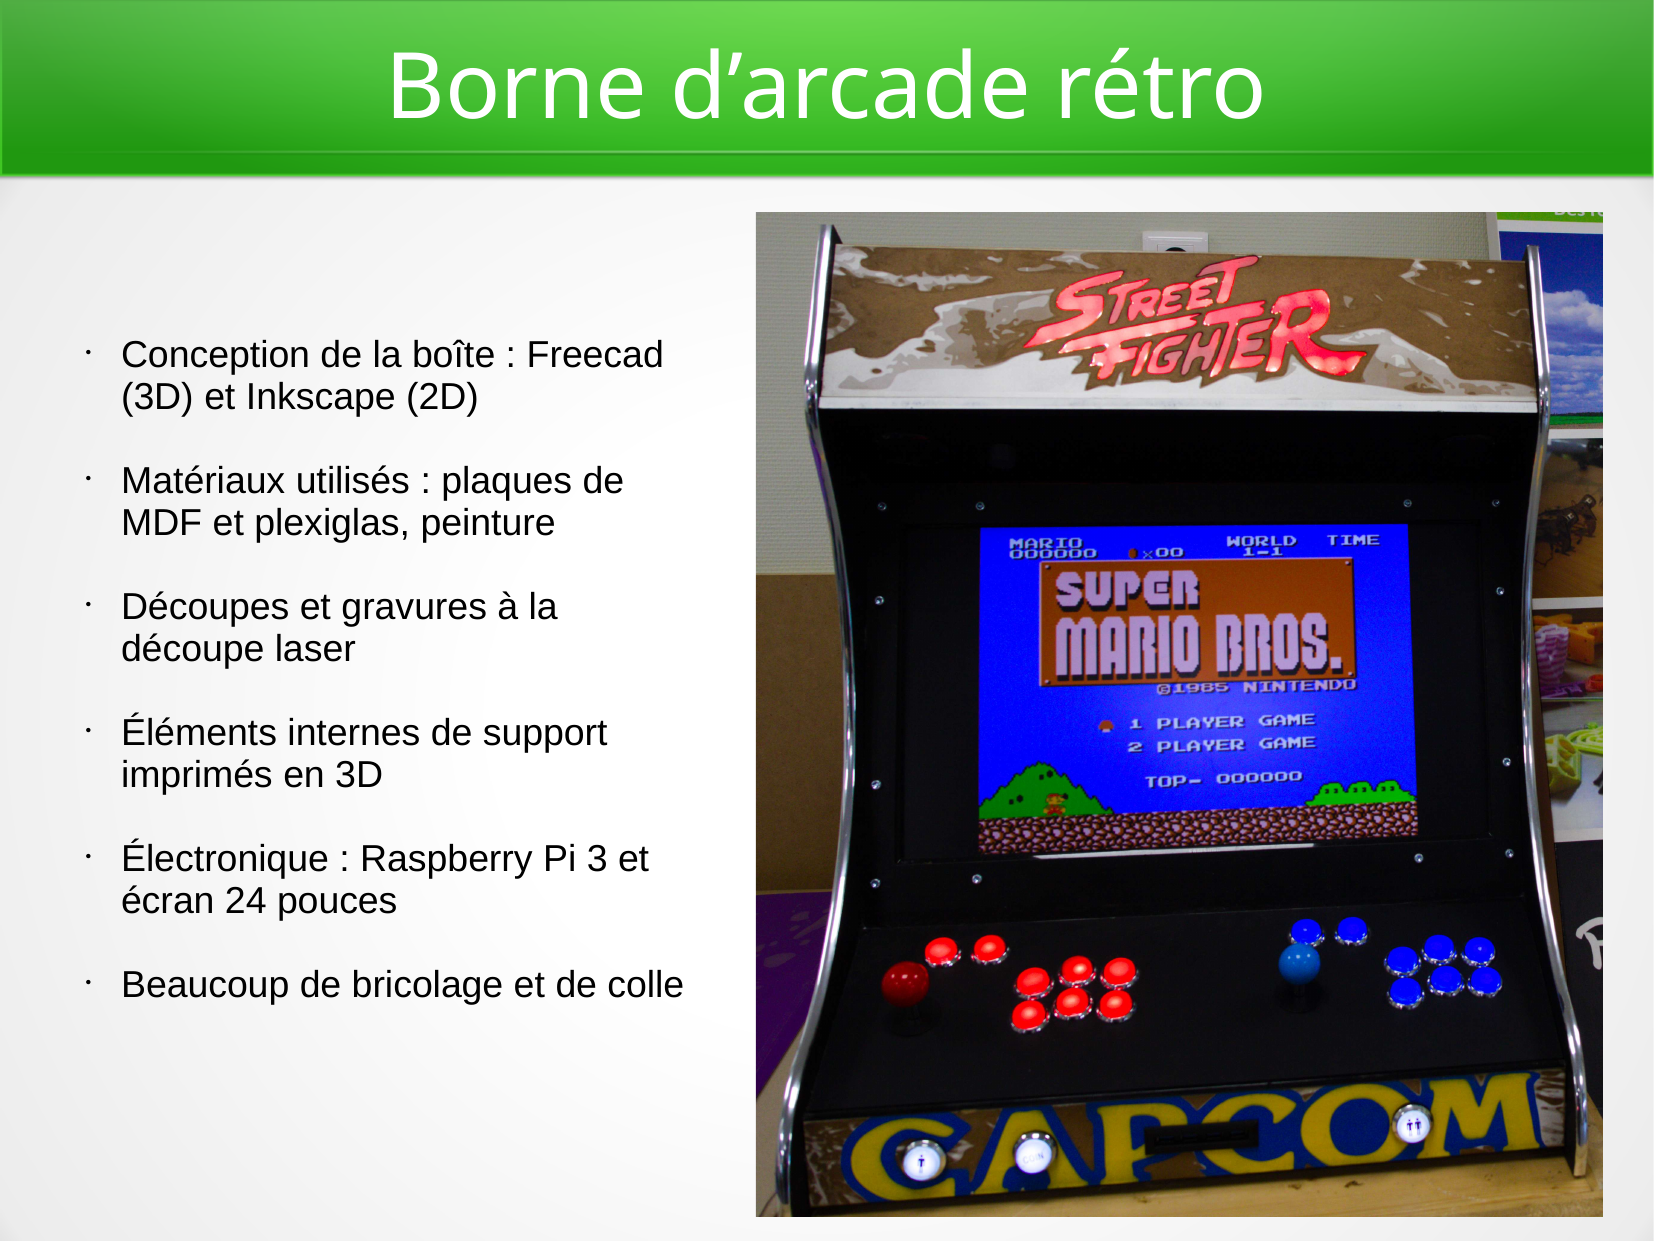

# Borne d’arcade rétro
Conception de la boîte : Freecad (3D) et Inkscape (2D)
Matériaux utilisés : plaques de MDF et plexiglas, peinture
Découpes et gravures à la découpe laser
Éléments internes de support imprimés en 3D
Électronique : Raspberry Pi 3 et écran 24 pouces
Beaucoup de bricolage et de colle